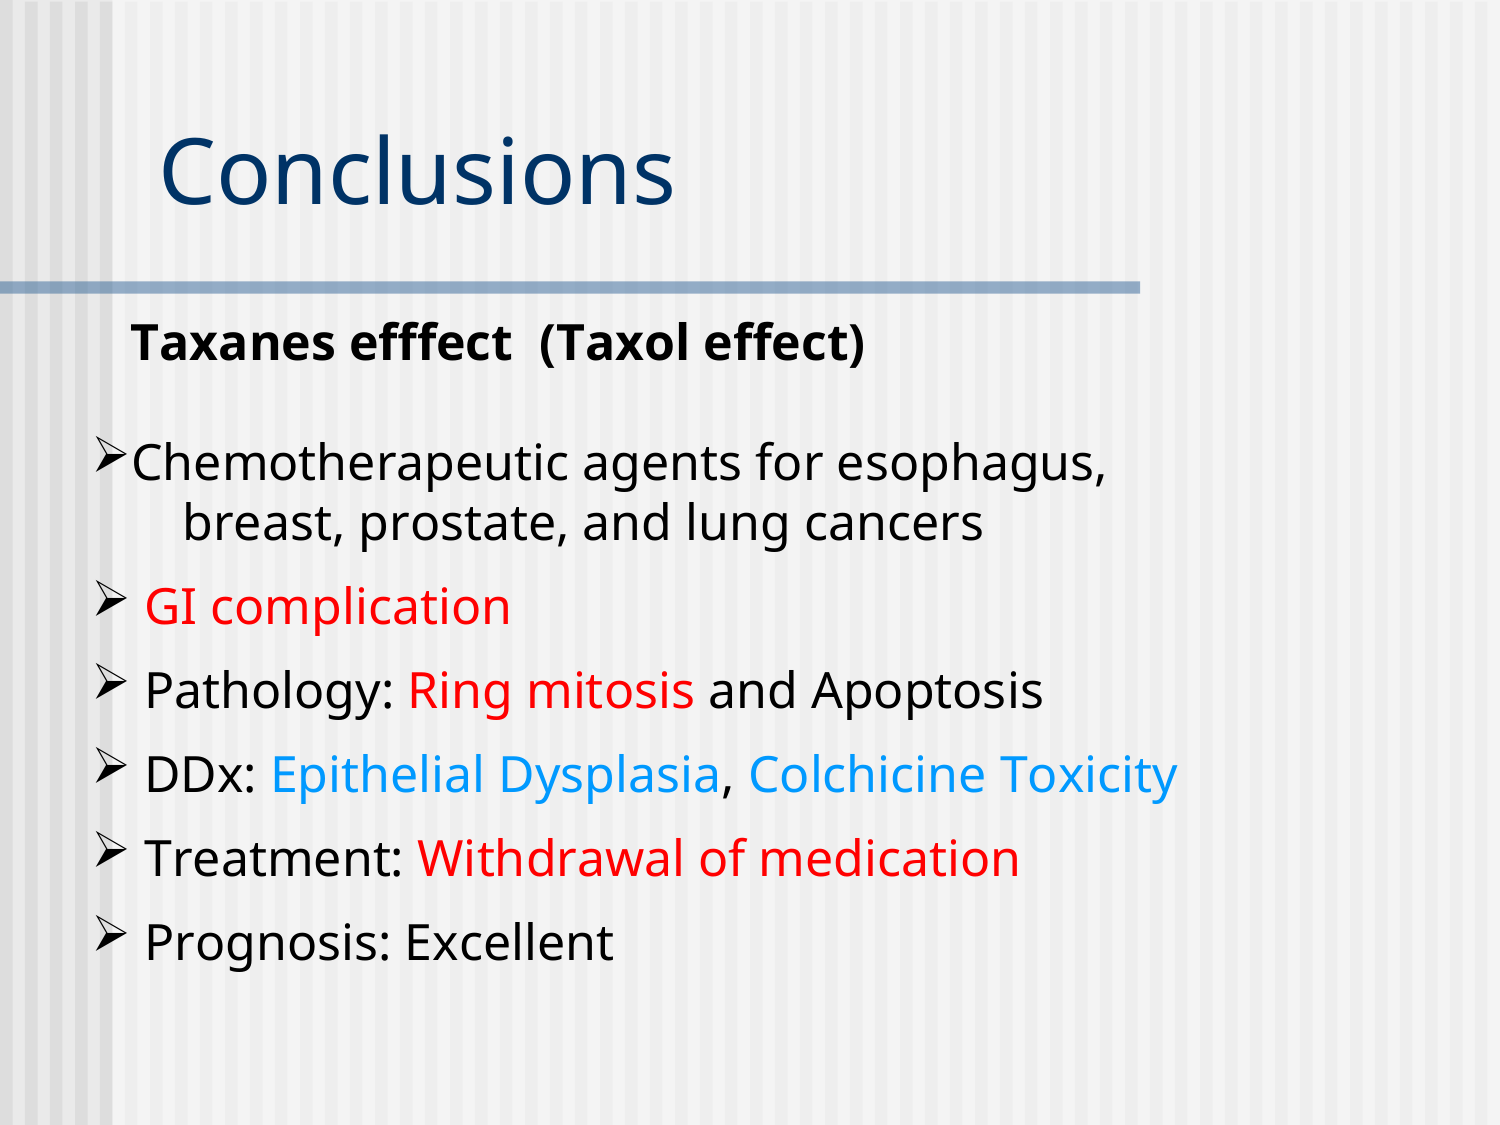

# Conclusions
 Taxanes efffect (Taxol effect)
Chemotherapeutic agents for esophagus,
 breast, prostate, and lung cancers
 GI complication
 Pathology: Ring mitosis and Apoptosis
 DDx: Epithelial Dysplasia, Colchicine Toxicity
 Treatment: Withdrawal of medication
 Prognosis: Excellent